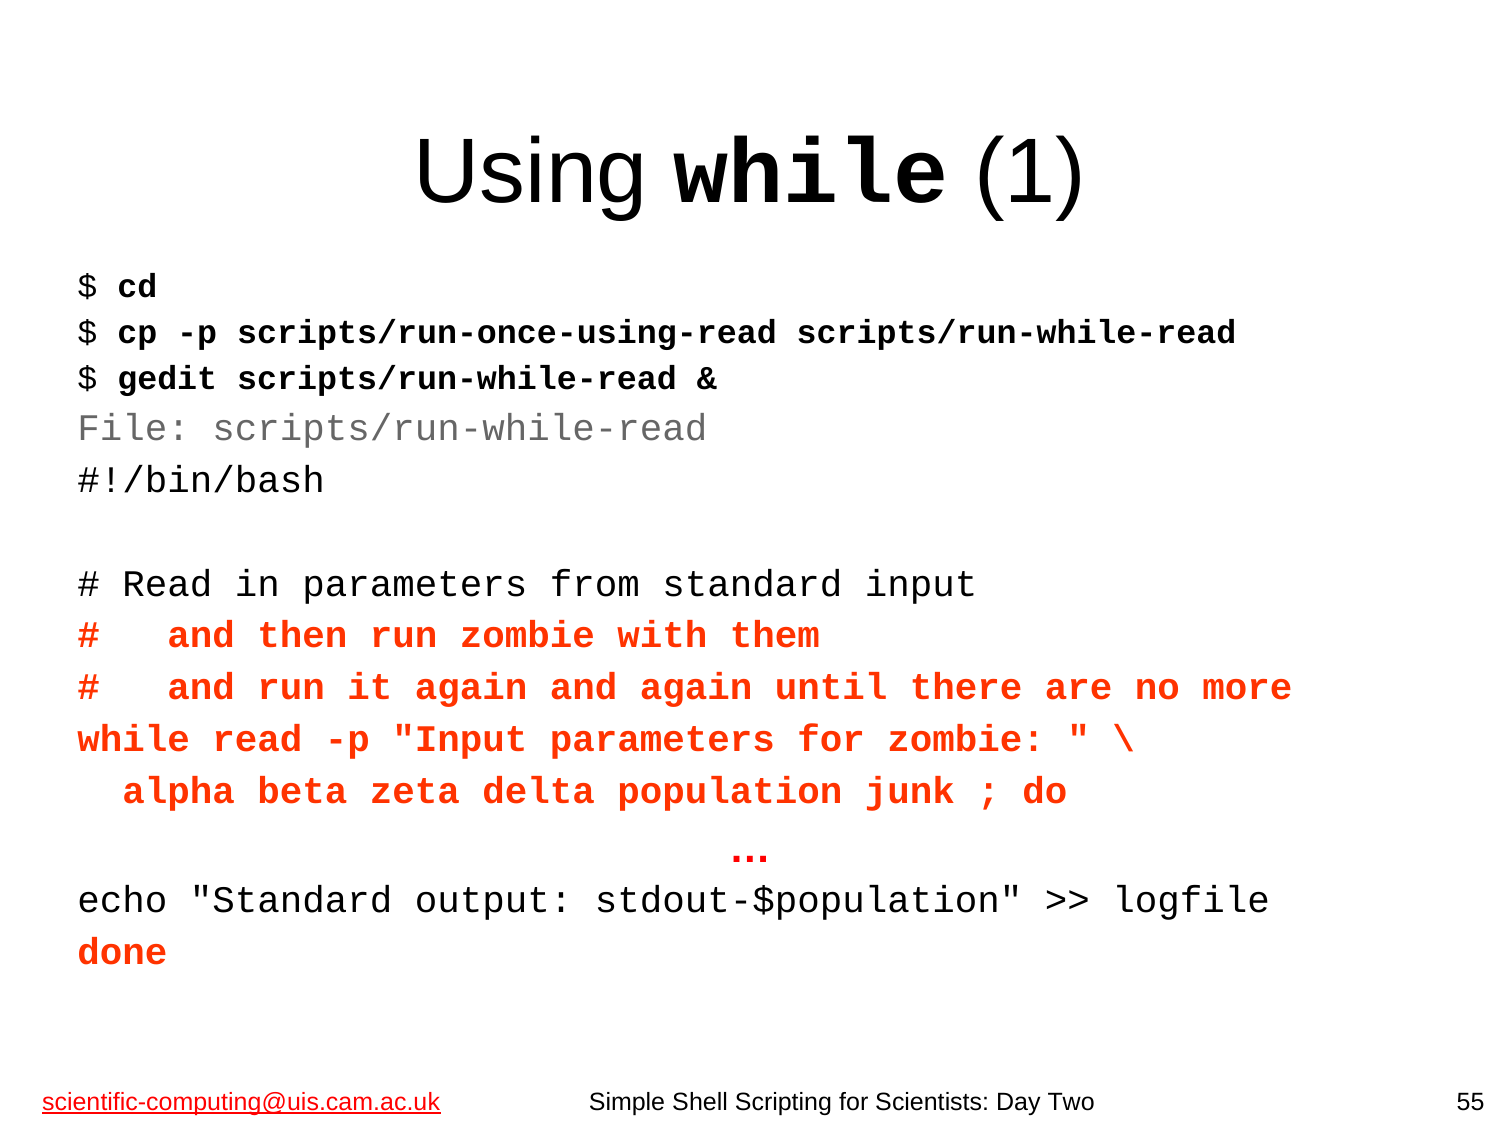

# Using while (1)
$ cd
$ cp -p scripts/run-once-using-read scripts/run-while-read
$ gedit scripts/run-while-read &
File: scripts/run-while-read
#!/bin/bash
# Read in parameters from standard input
# and then run zombie with them
# and run it again and again until there are no more
while read -p "Input parameters for zombie: " \
 alpha beta zeta delta population junk ; do
…
echo "Standard output: stdout-$population" >> logfile
done
escience-support@ucs.cam.ac.uk	Simple Shell Scripting for Scientists: Day Two
55